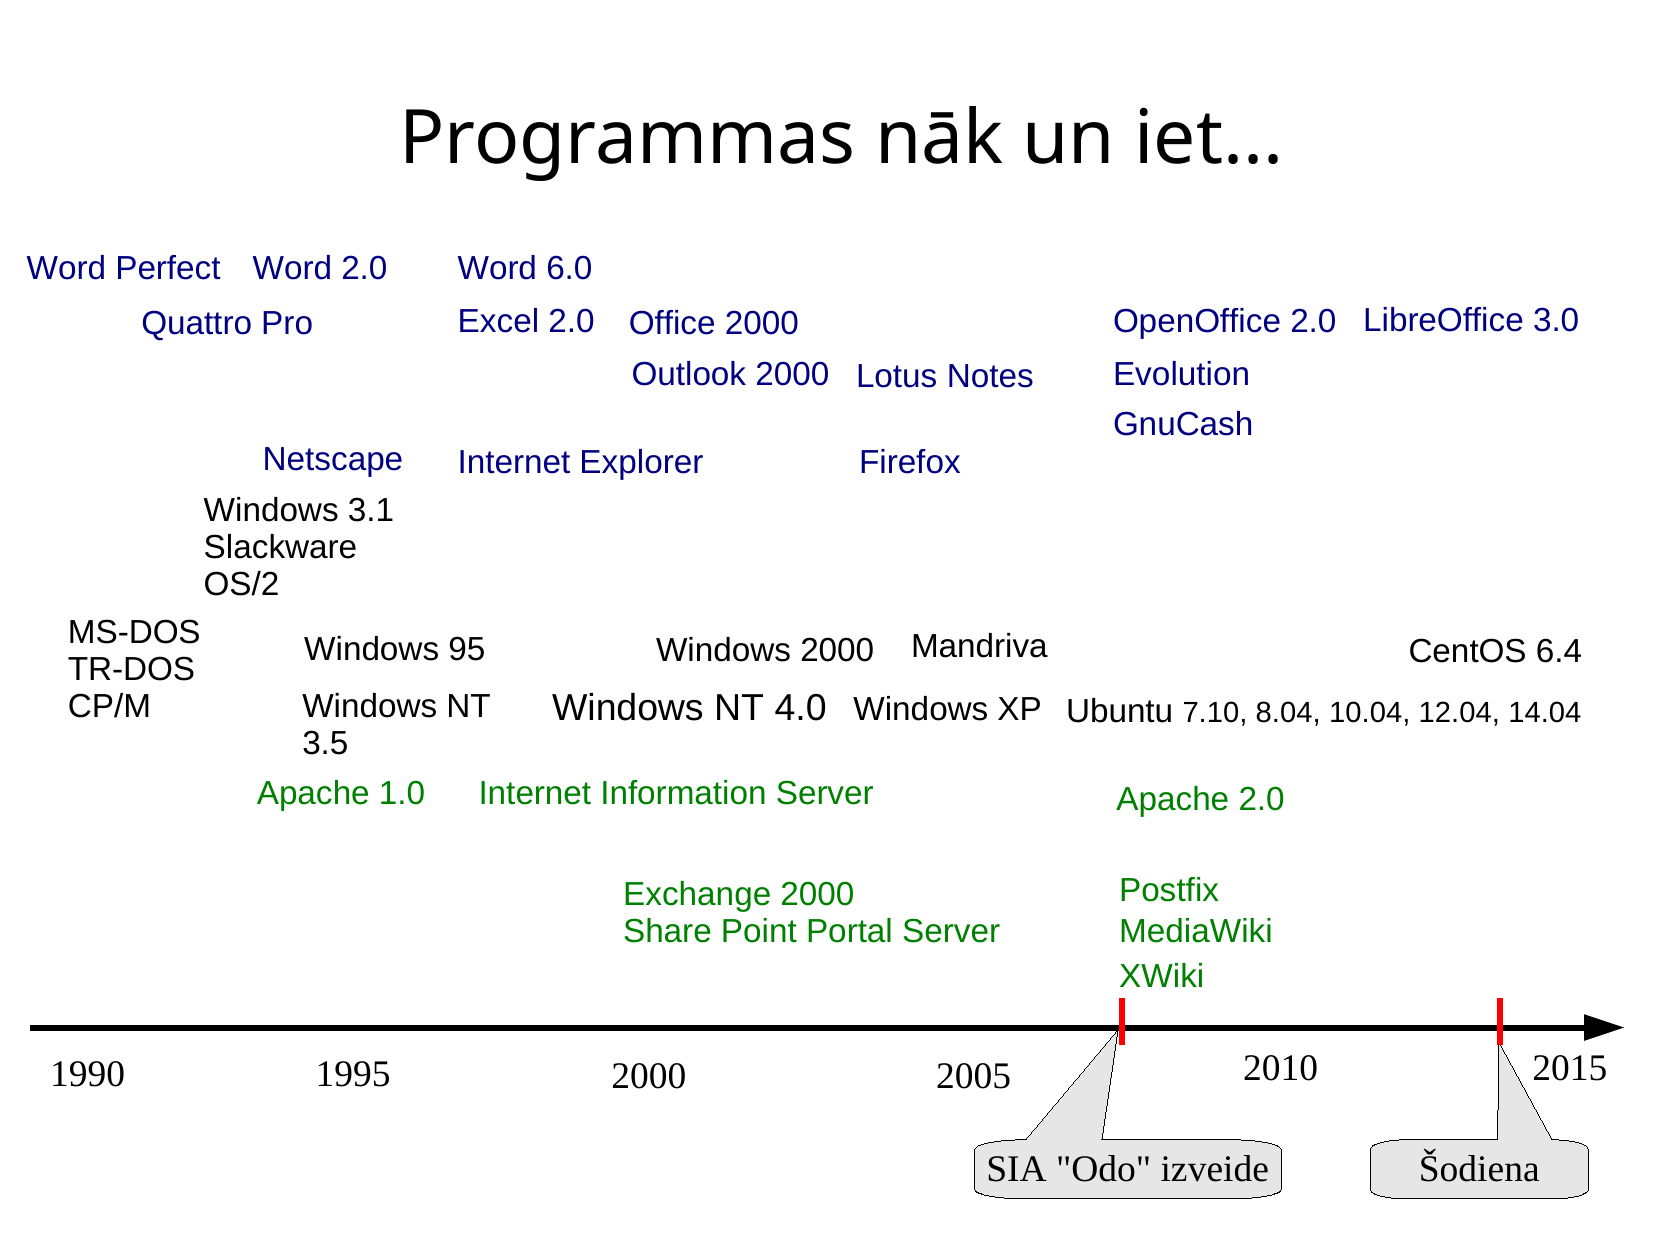

# Programmas nāk un iet...
Word Perfect
Word 2.0
Word 6.0
LibreOffice 3.0
Excel 2.0
OpenOffice 2.0
Quattro Pro
Office 2000
Outlook 2000
Evolution
Lotus Notes
GnuCash
Netscape
Internet Explorer
Firefox
Windows 3.1
Slackware
OS/2
MS-DOS
TR-DOS
CP/M
Mandriva
Windows 95
Windows 2000
CentOS 6.4
Windows NT 4.0
Windows NT 3.5
Windows XP
Ubuntu 7.10, 8.04, 10.04, 12.04, 14.04
Apache 1.0
Internet Information Server
Apache 2.0
Postfix
Exchange 2000
Share Point Portal Server
MediaWiki
XWiki
2010
2015
1990
1995
2000
2005
SIA "Odo" izveide
Šodiena